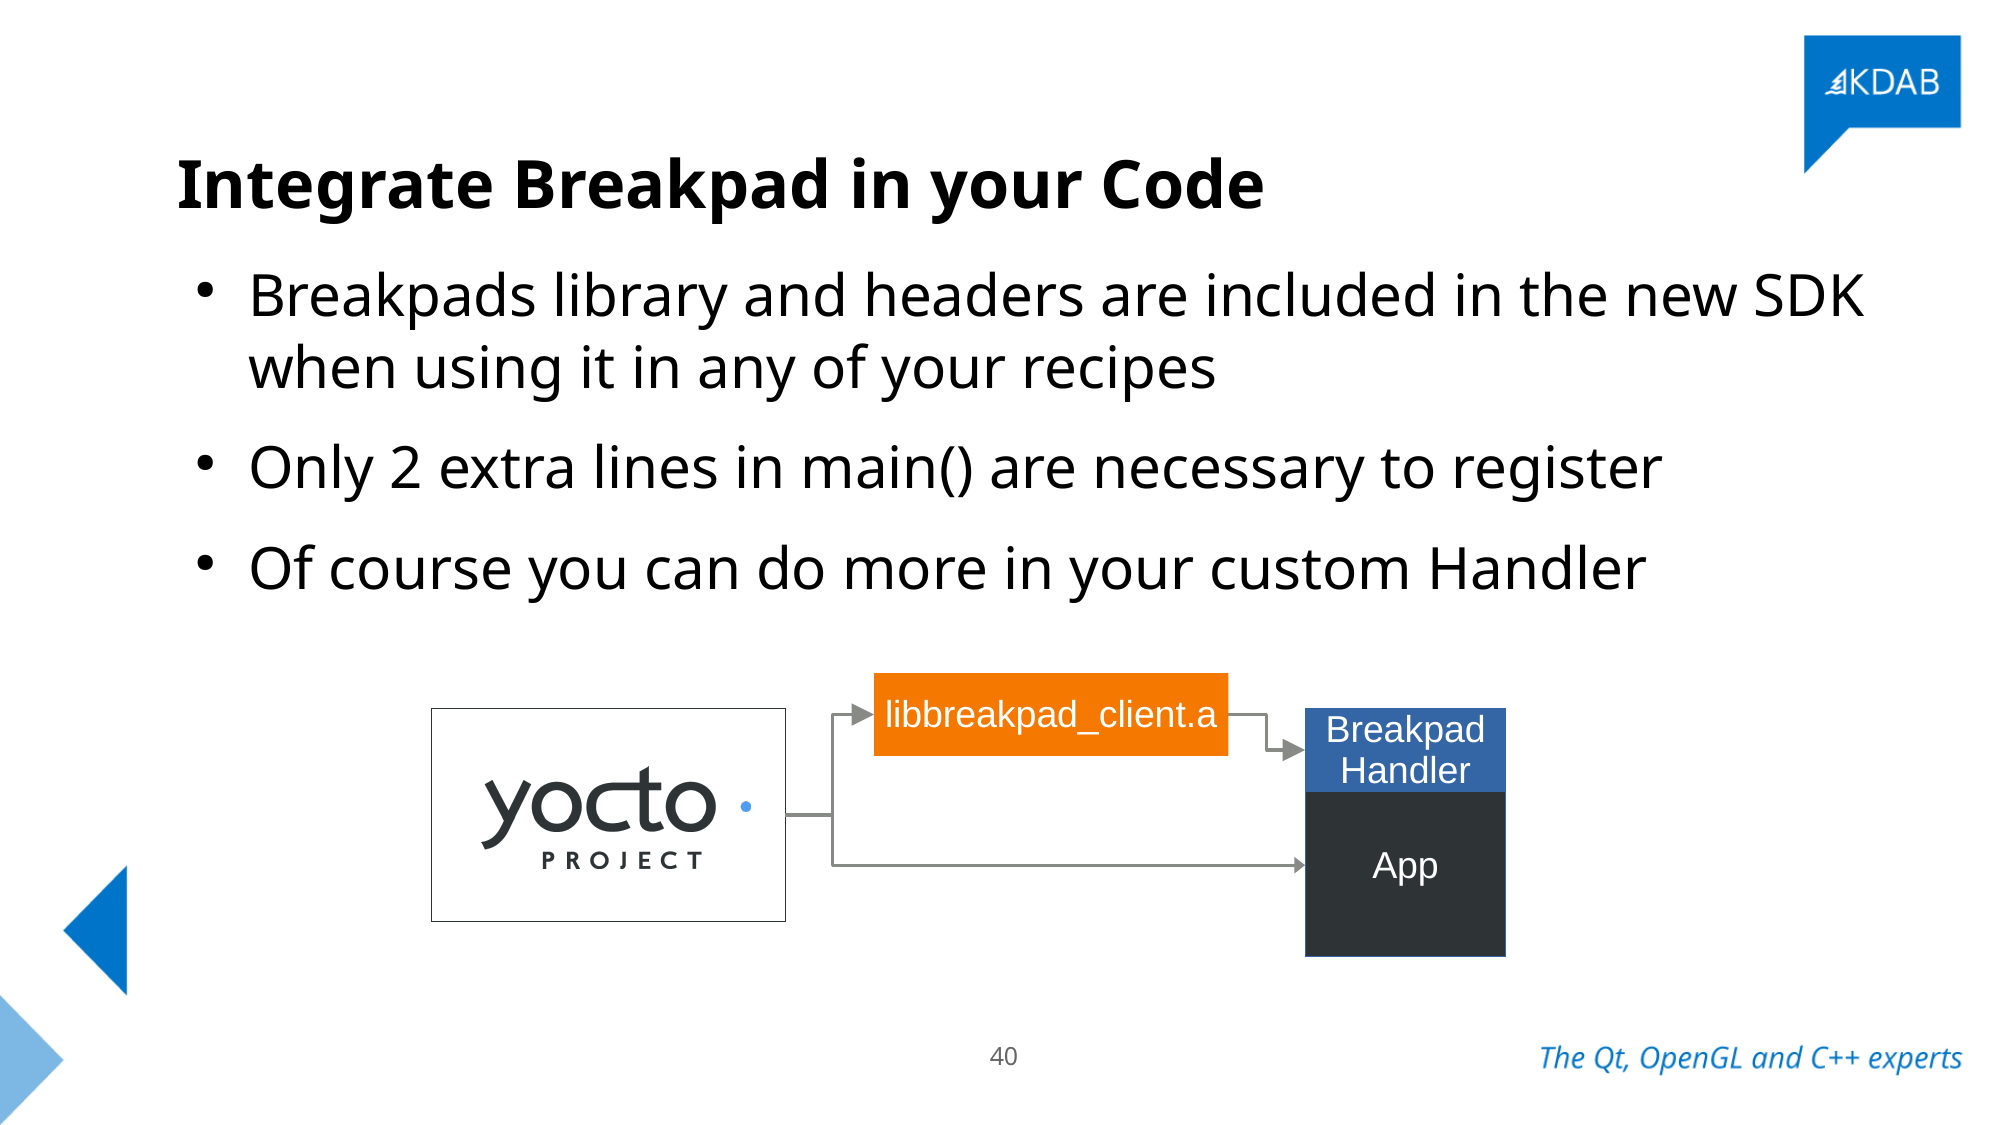

# Integrate Breakpad in your Code
Breakpads library and headers are included in the new SDK
when using it in any of your recipes
Only 2 extra lines in main() are necessary to register
Of course you can do more in your custom Handler
libbreakpad_client.a
Breakpad
Handler
App